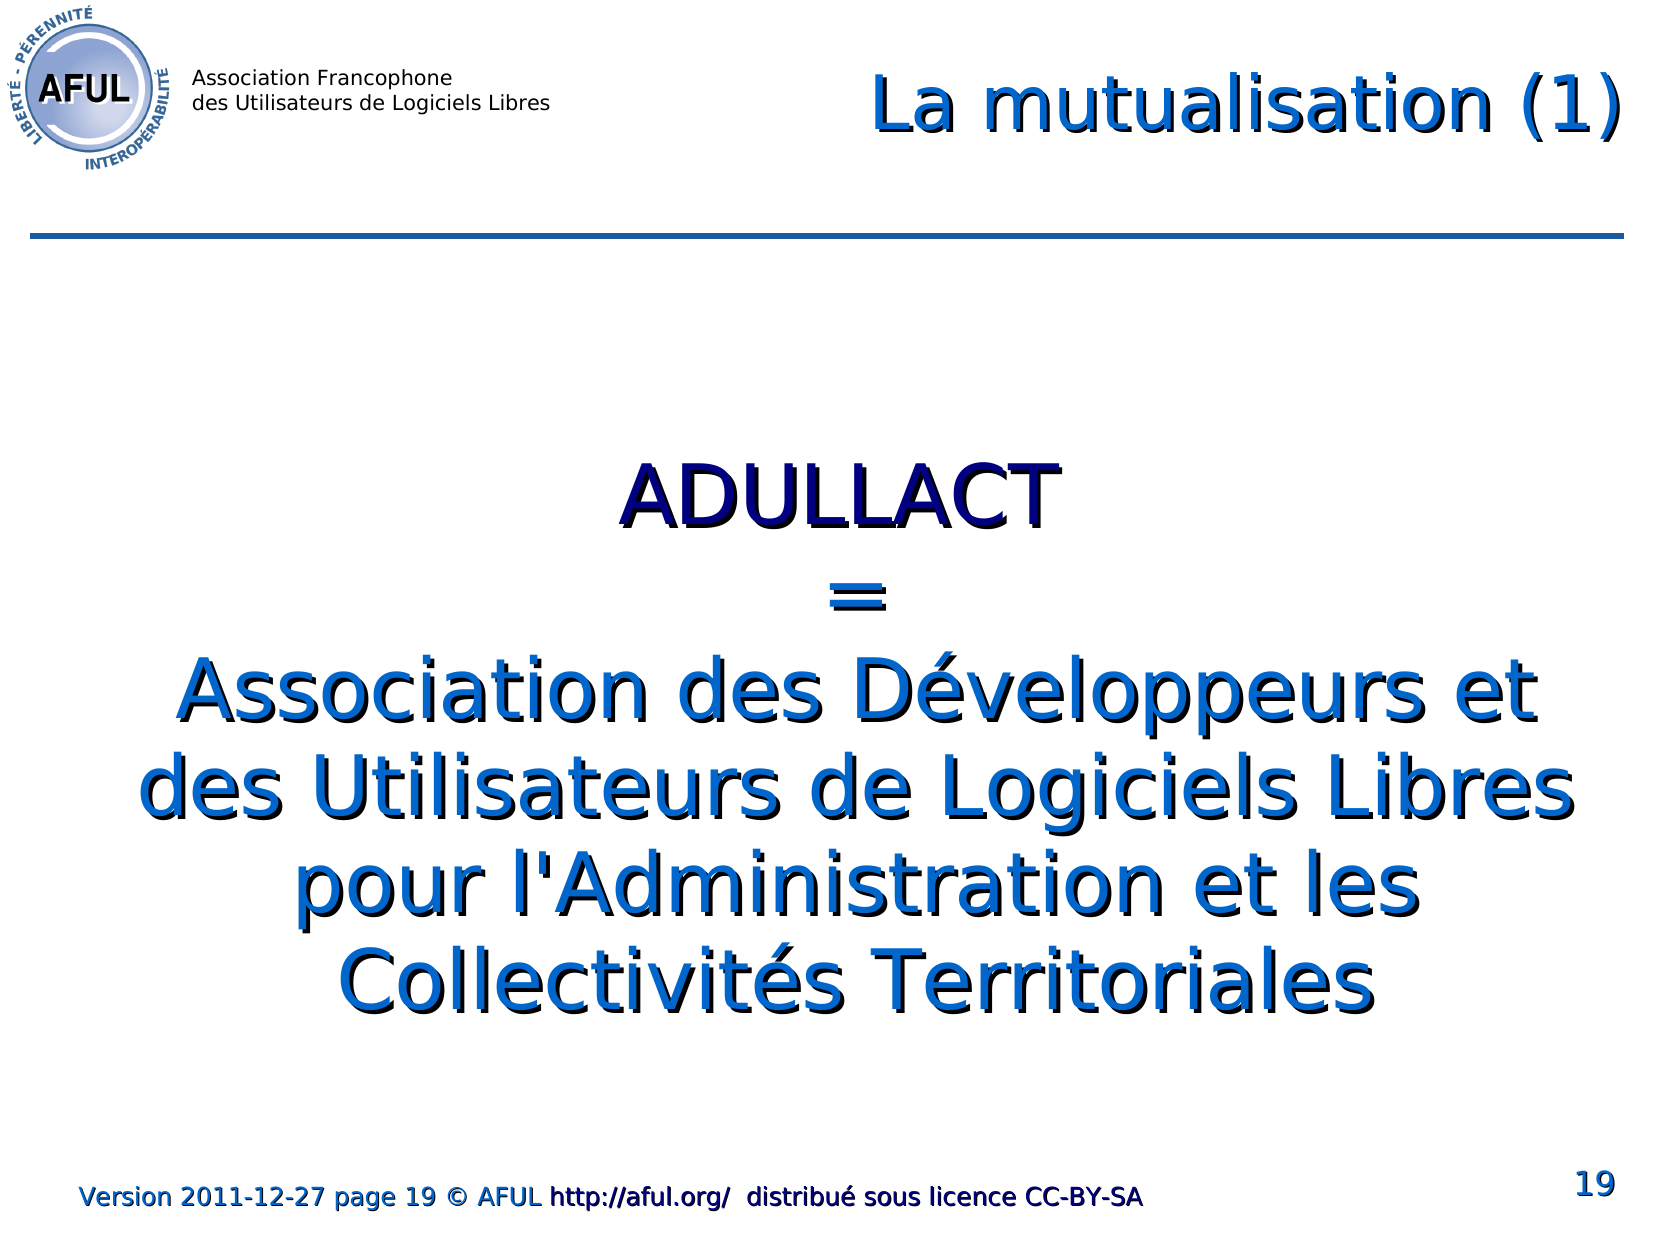

# La mutualisation (1)
ADULLACT
=
Association des Développeurs et des Utilisateurs de Logiciels Libres pour l'Administration et les Collectivités Territoriales